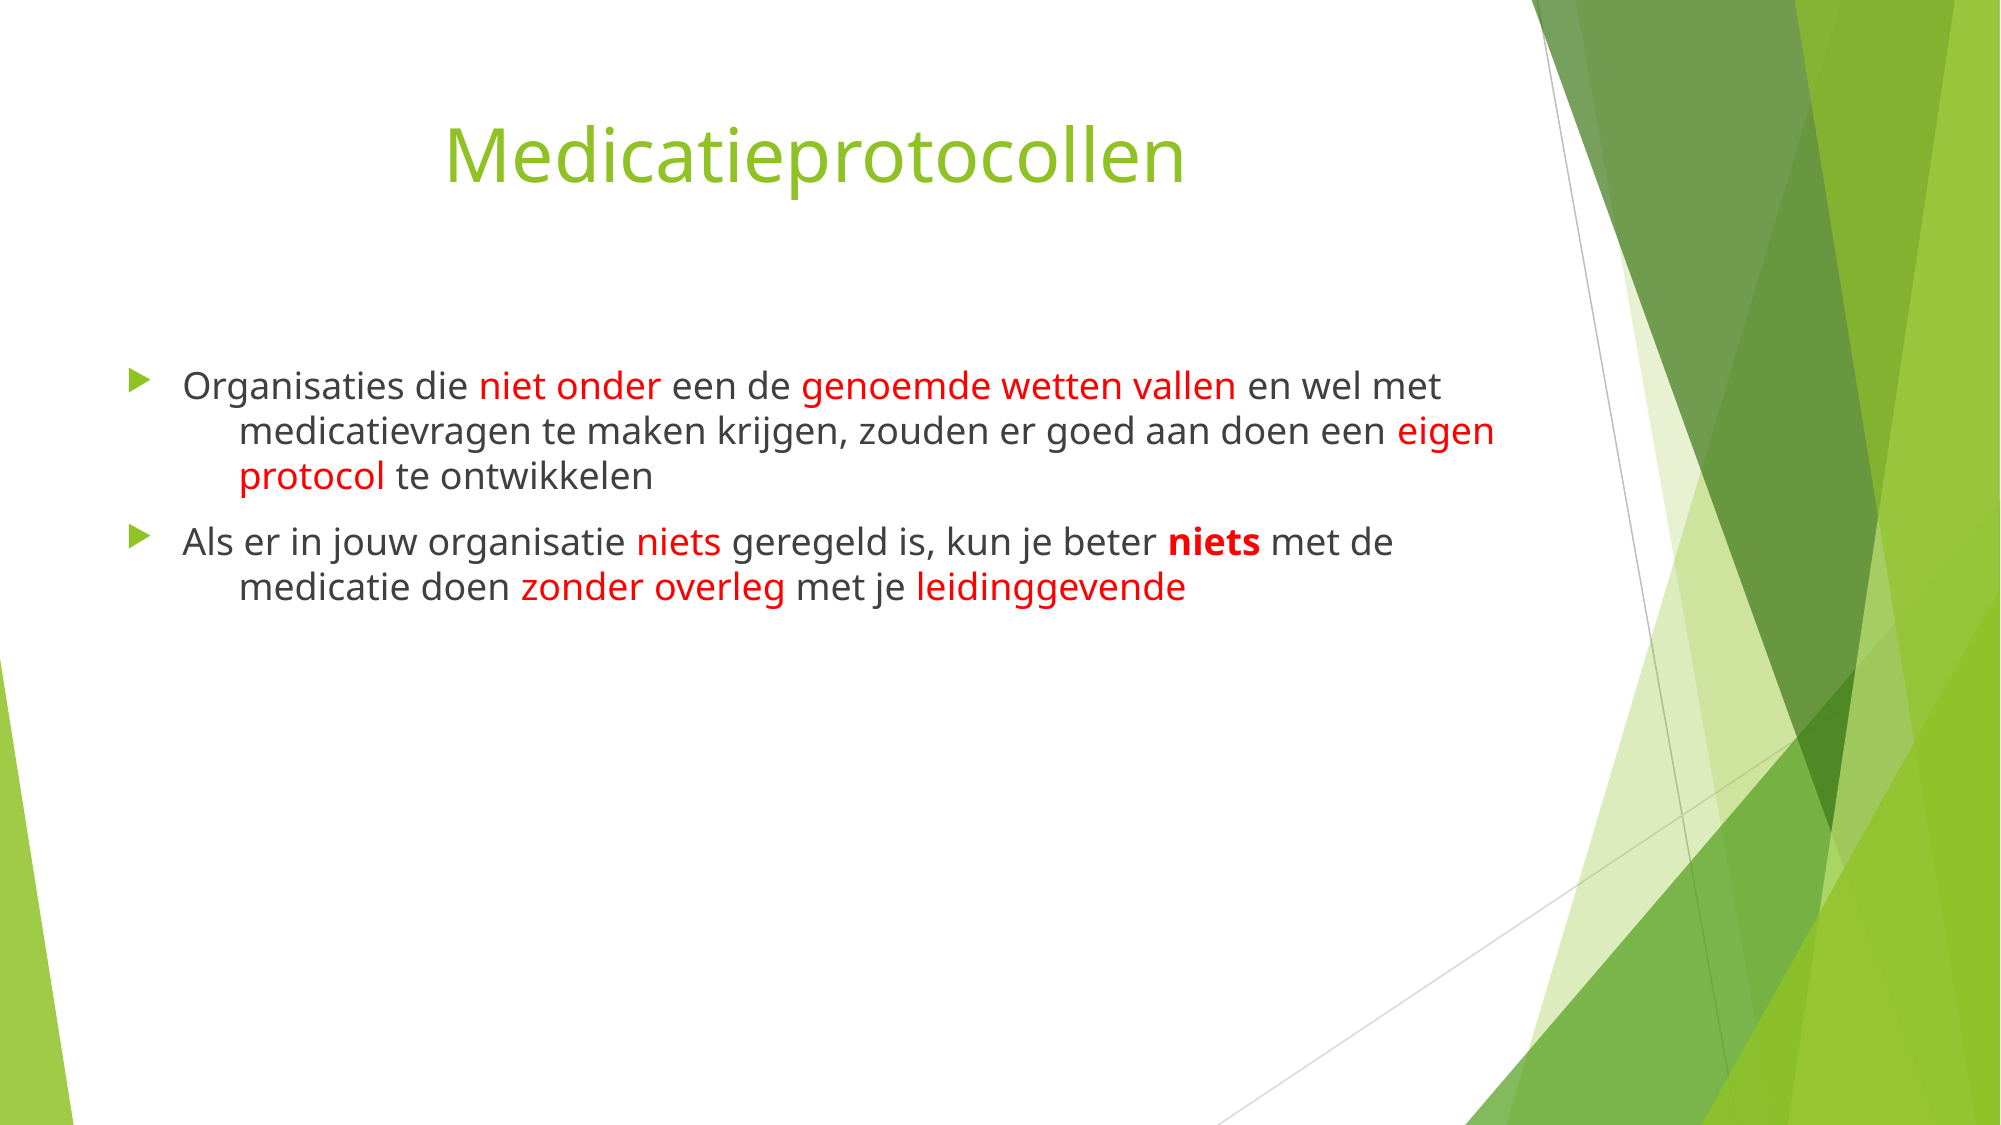

# Medicatieprotocollen
Organisaties die niet onder een de genoemde wetten vallen en wel met medicatievragen te maken krijgen, zouden er goed aan doen een eigen protocol te ontwikkelen
Als er in jouw organisatie niets geregeld is, kun je beter niets met de medicatie doen zonder overleg met je leidinggevende